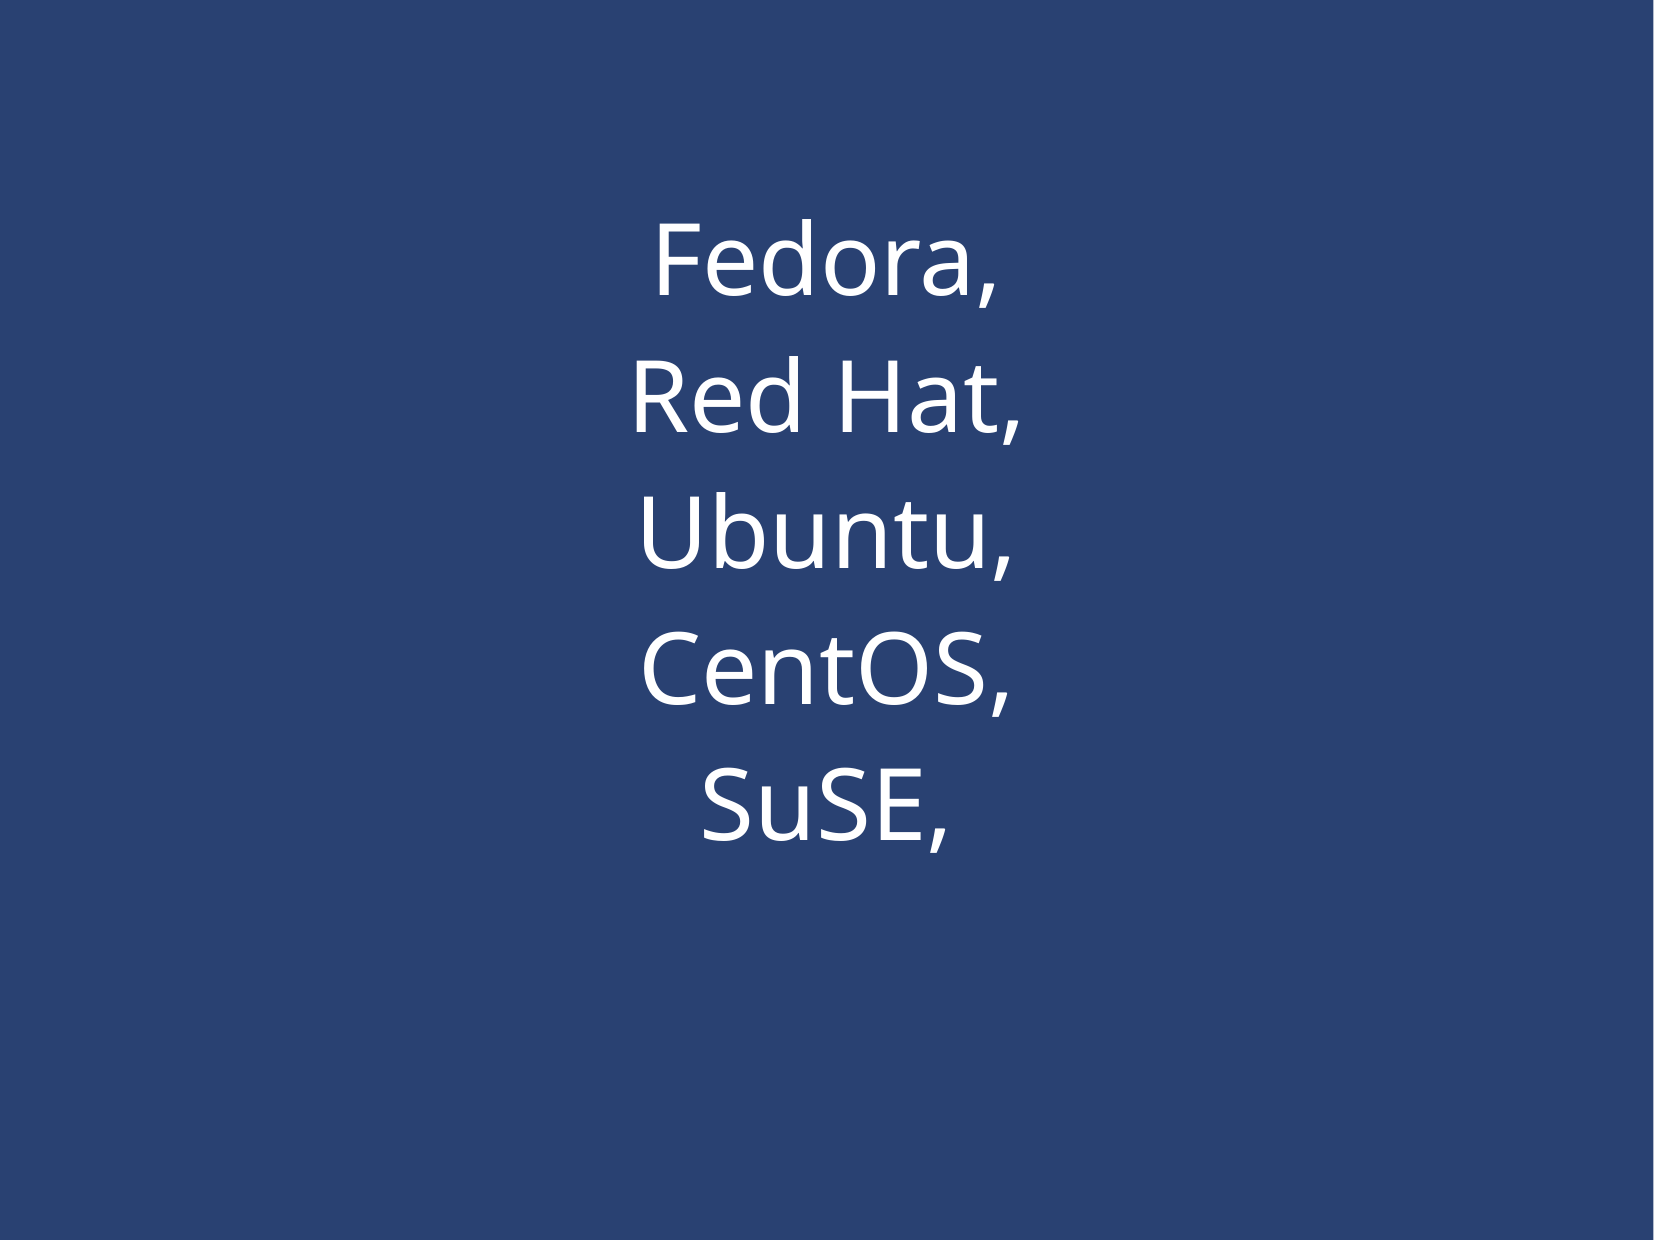

# Fedora,
Red Hat,
Ubuntu,
CentOS,
SuSE,